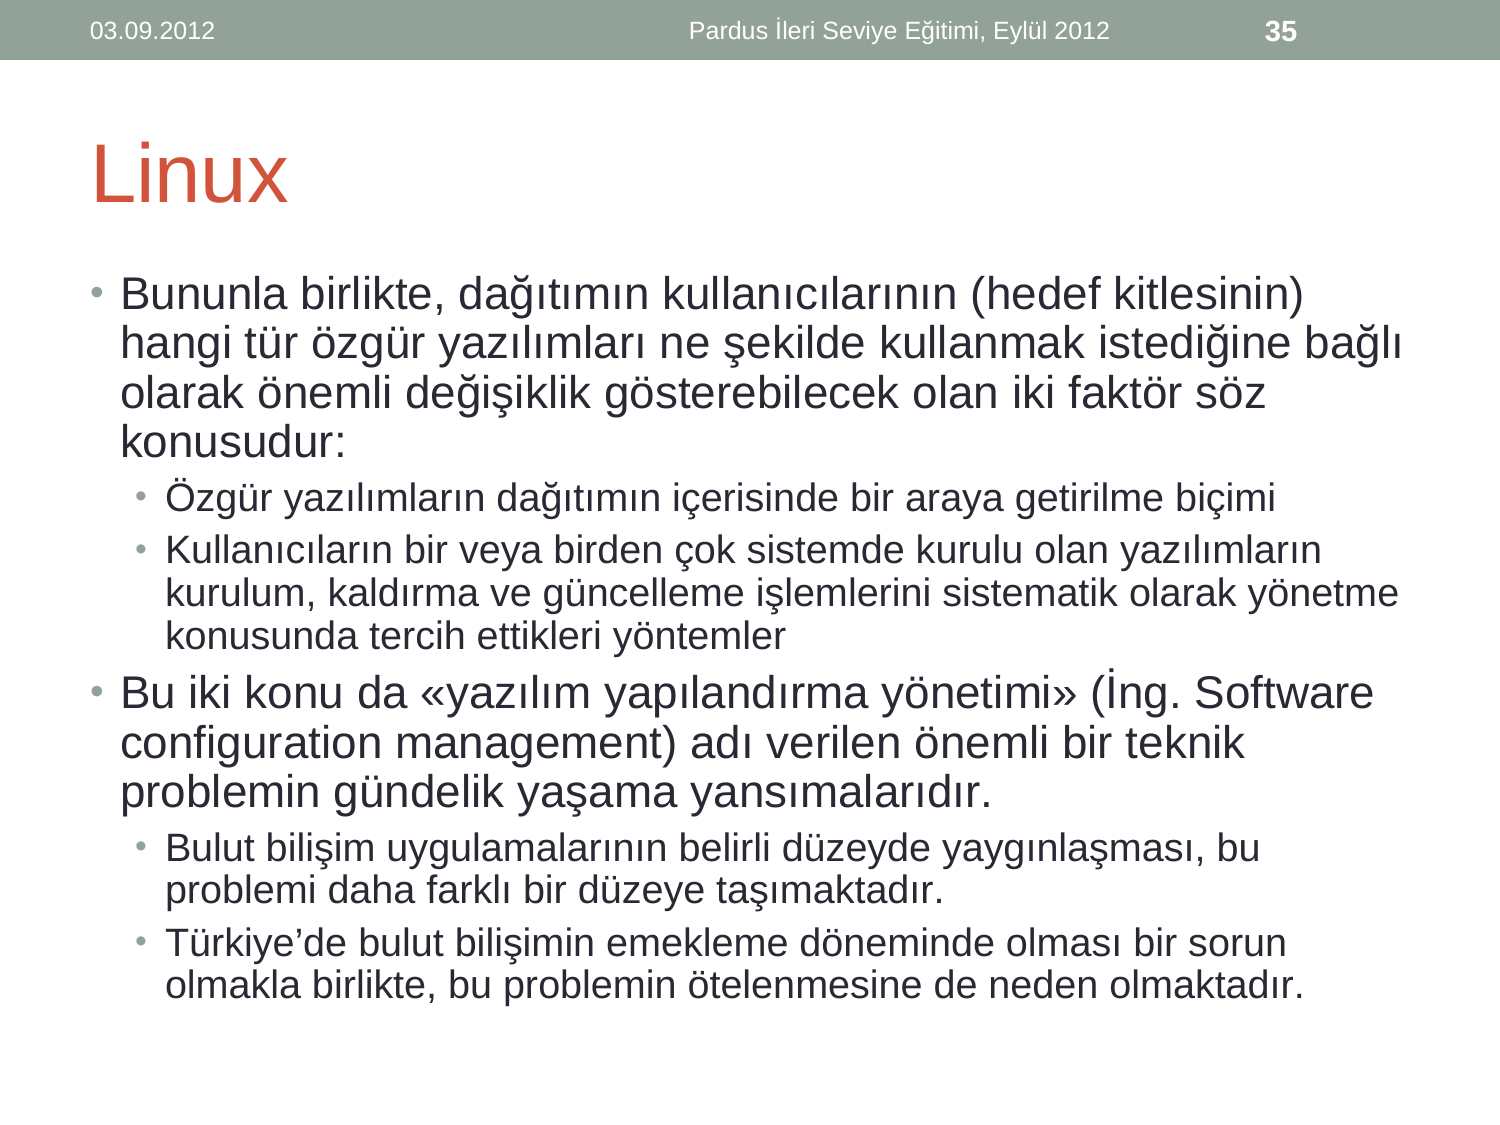

03.09.2012
Pardus İleri Seviye Eğitimi, Eylül 2012
# Linux
Bununla birlikte, dağıtımın kullanıcılarının (hedef kitlesinin) hangi tür özgür yazılımları ne şekilde kullanmak istediğine bağlı olarak önemli değişiklik gösterebilecek olan iki faktör söz konusudur:
Özgür yazılımların dağıtımın içerisinde bir araya getirilme biçimi
Kullanıcıların bir veya birden çok sistemde kurulu olan yazılımların kurulum, kaldırma ve güncelleme işlemlerini sistematik olarak yönetme konusunda tercih ettikleri yöntemler
Bu iki konu da «yazılım yapılandırma yönetimi» (İng. Software configuration management) adı verilen önemli bir teknik problemin gündelik yaşama yansımalarıdır.
Bulut bilişim uygulamalarının belirli düzeyde yaygınlaşması, bu problemi daha farklı bir düzeye taşımaktadır.
Türkiye’de bulut bilişimin emekleme döneminde olması bir sorun olmakla birlikte, bu problemin ötelenmesine de neden olmaktadır.